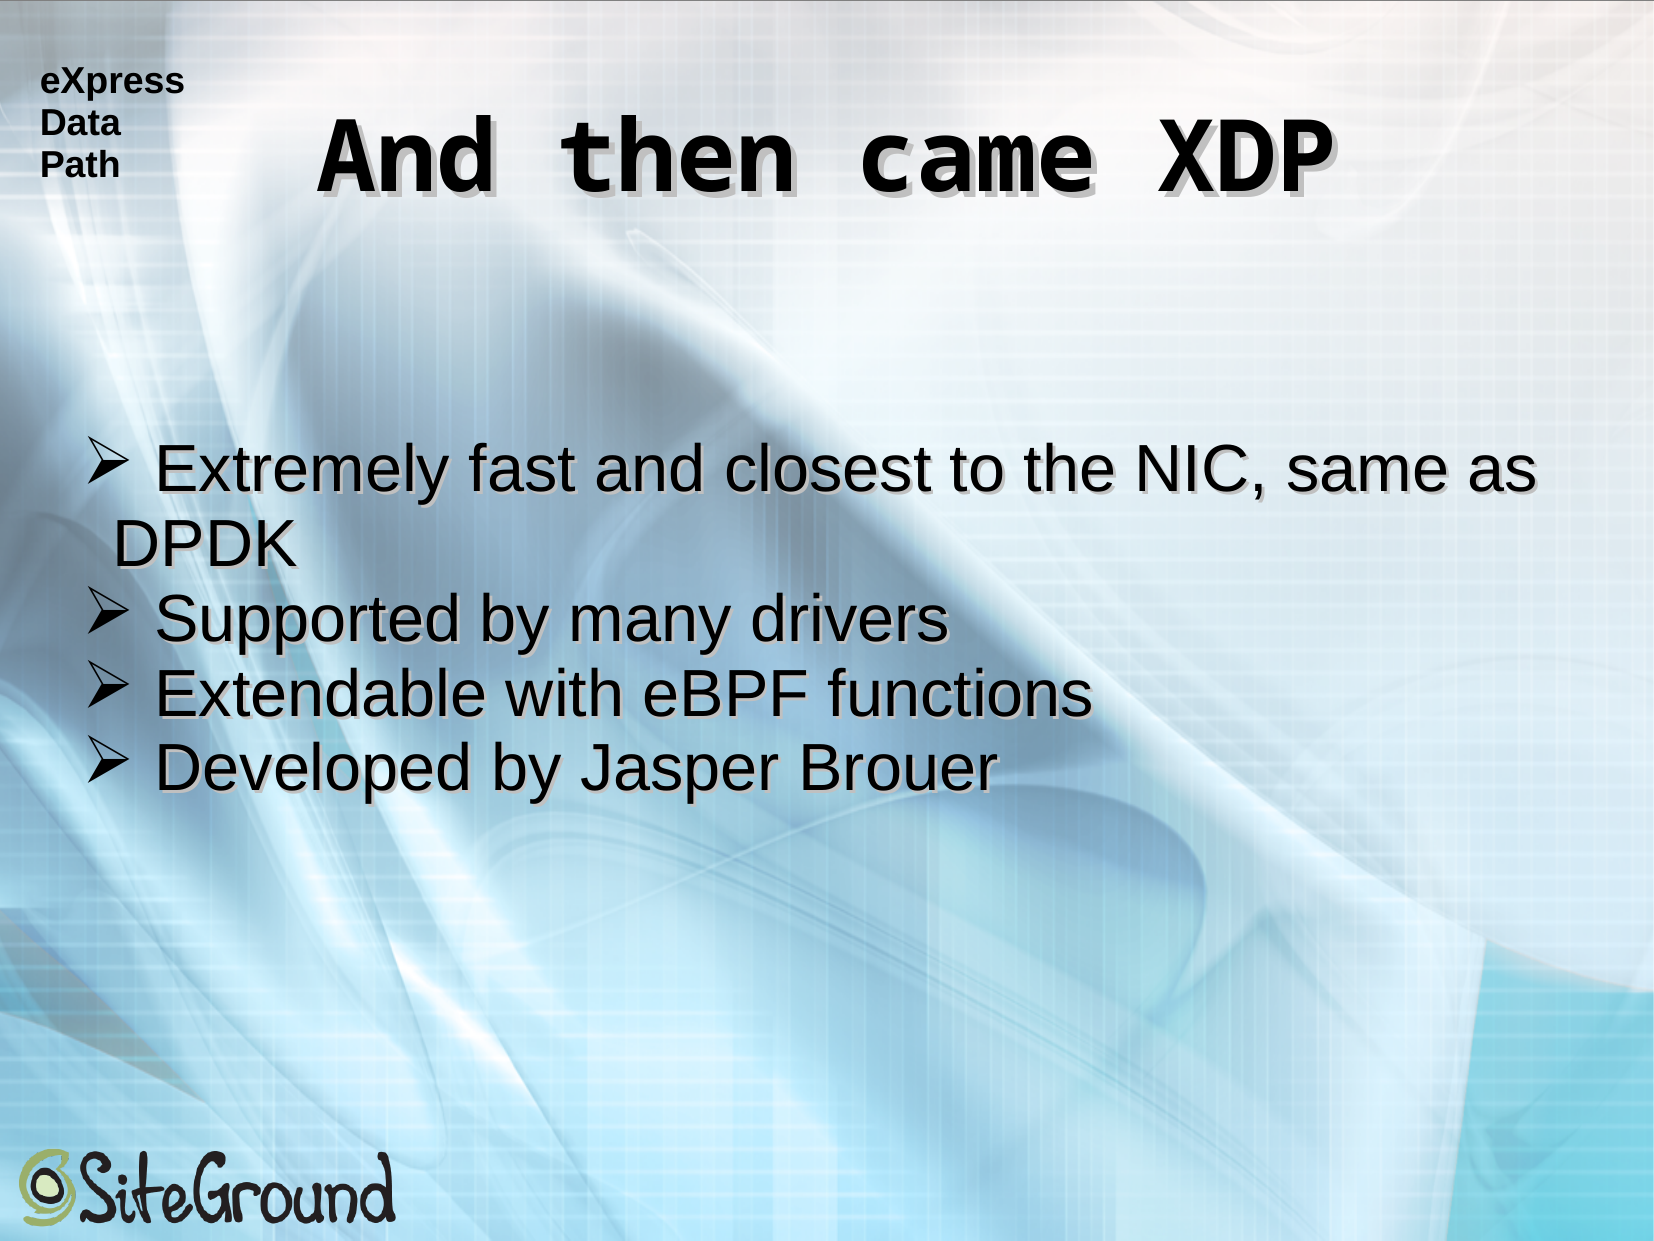

# And then came XDP
eXpress
Data
Path
 Extremely fast and closest to the NIC, same as DPDK
 Supported by many drivers
 Extendable with eBPF functions
 Developed by Jasper Brouer